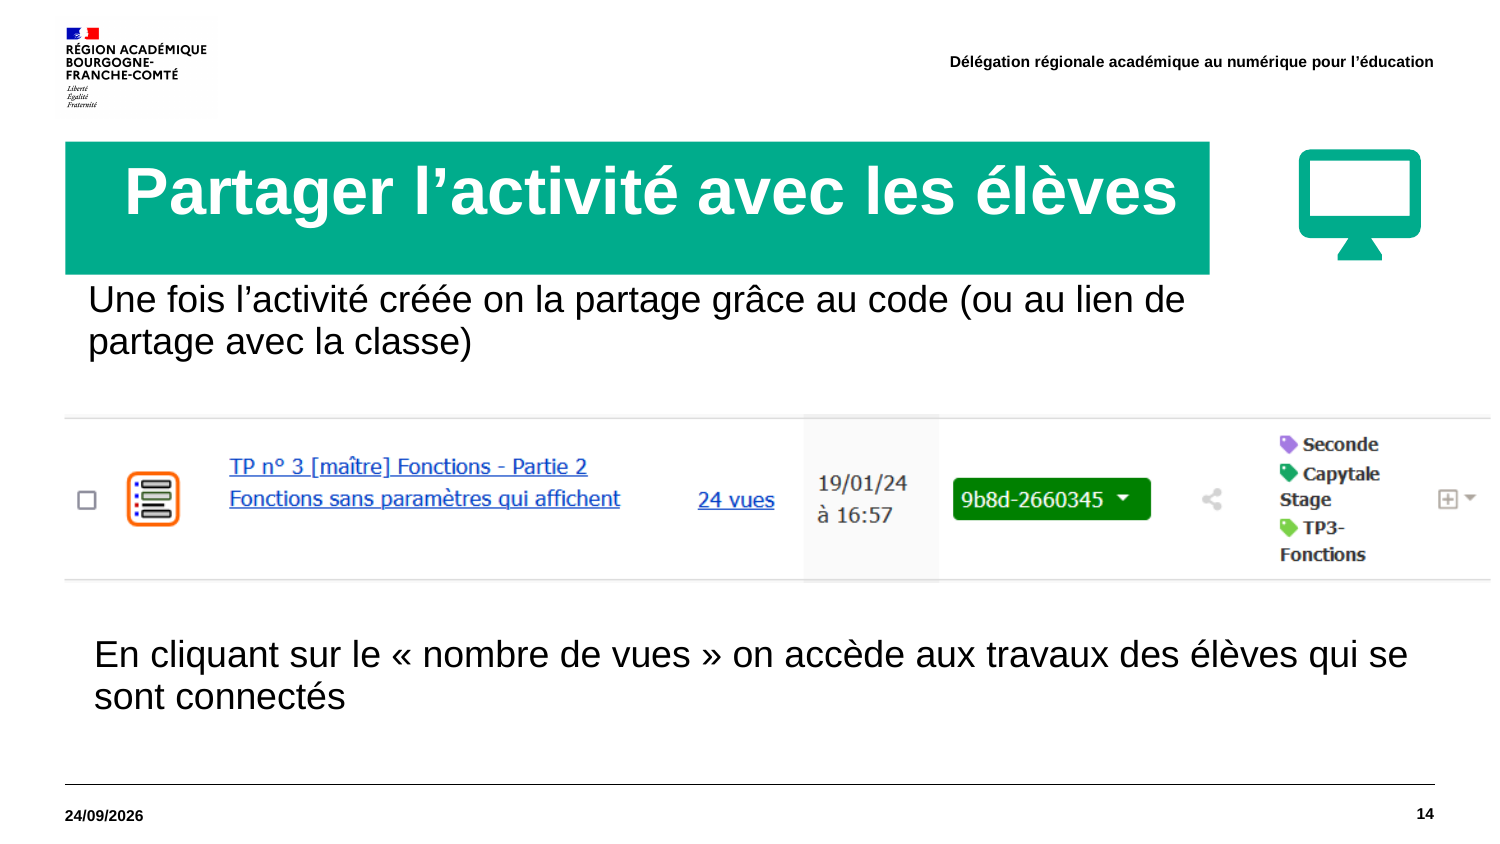

Délégation régionale académique au numérique pour l’éducation
Partager l’activité avec les élèves
Une fois l’activité créée on la partage grâce au code (ou au lien de partage avec la classe)
En cliquant sur le « nombre de vues » on accède aux travaux des élèves qui se sont connectés